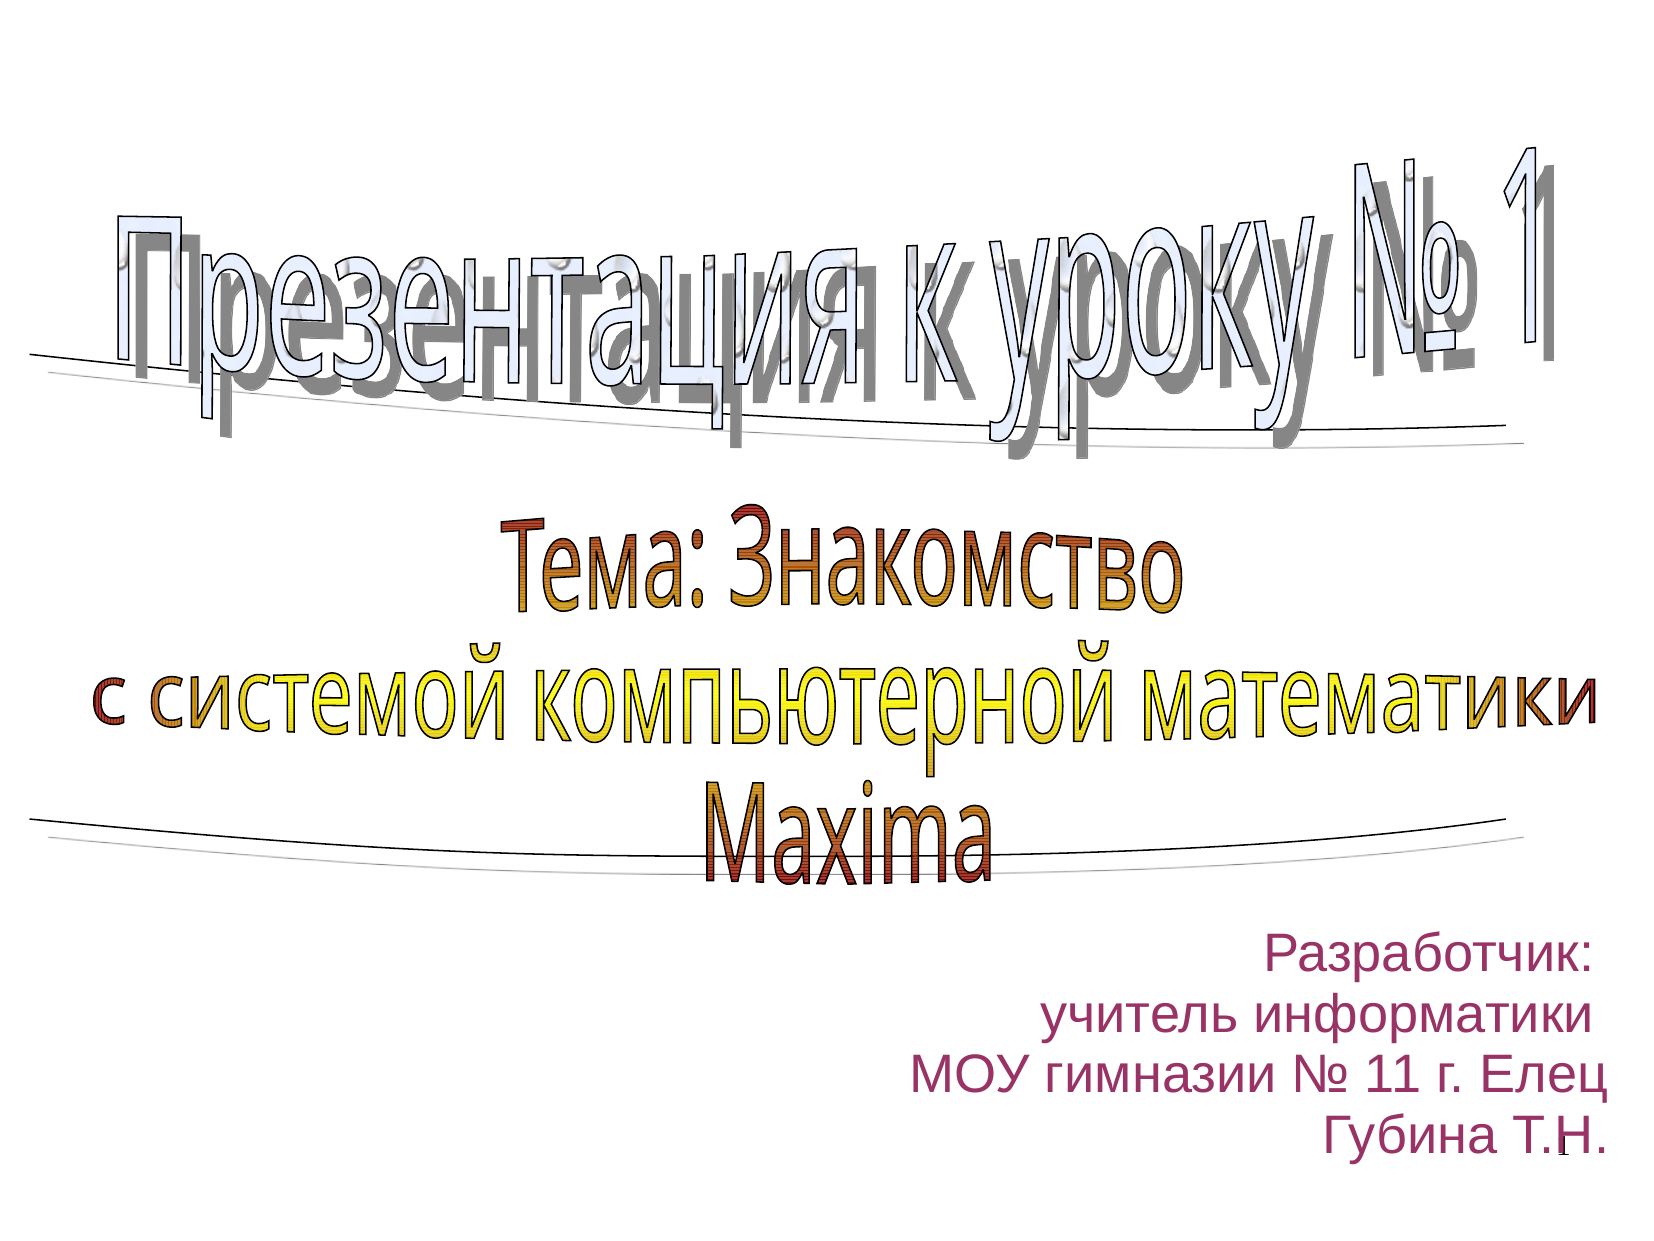

Презентация к уроку № 1
Тема: Знакомство
с системой компьютерной математики
Maxima
Разработчик:
учитель информатики
МОУ гимназии № 11 г. Елец
Губина Т.Н.
1